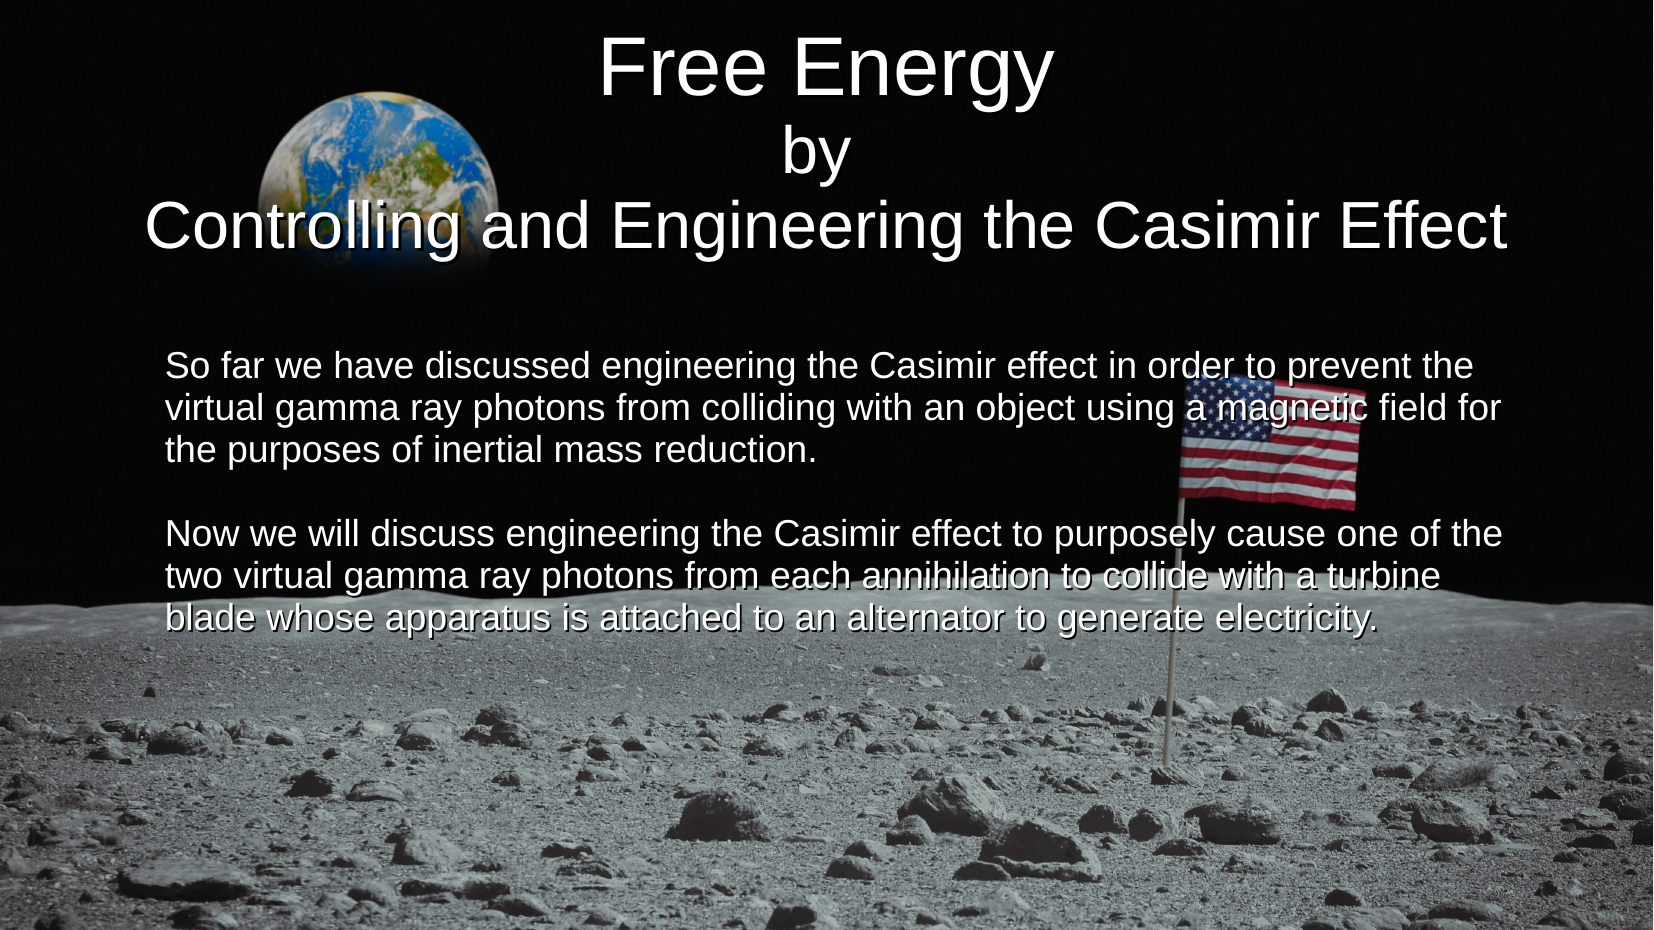

# Free Energy by Controlling and Engineering the Casimir Effect
So far we have discussed engineering the Casimir effect in order to prevent the virtual gamma ray photons from colliding with an object using a magnetic field for the purposes of inertial mass reduction.
Now we will discuss engineering the Casimir effect to purposely cause one of the two virtual gamma ray photons from each annihilation to collide with a turbine blade whose apparatus is attached to an alternator to generate electricity.